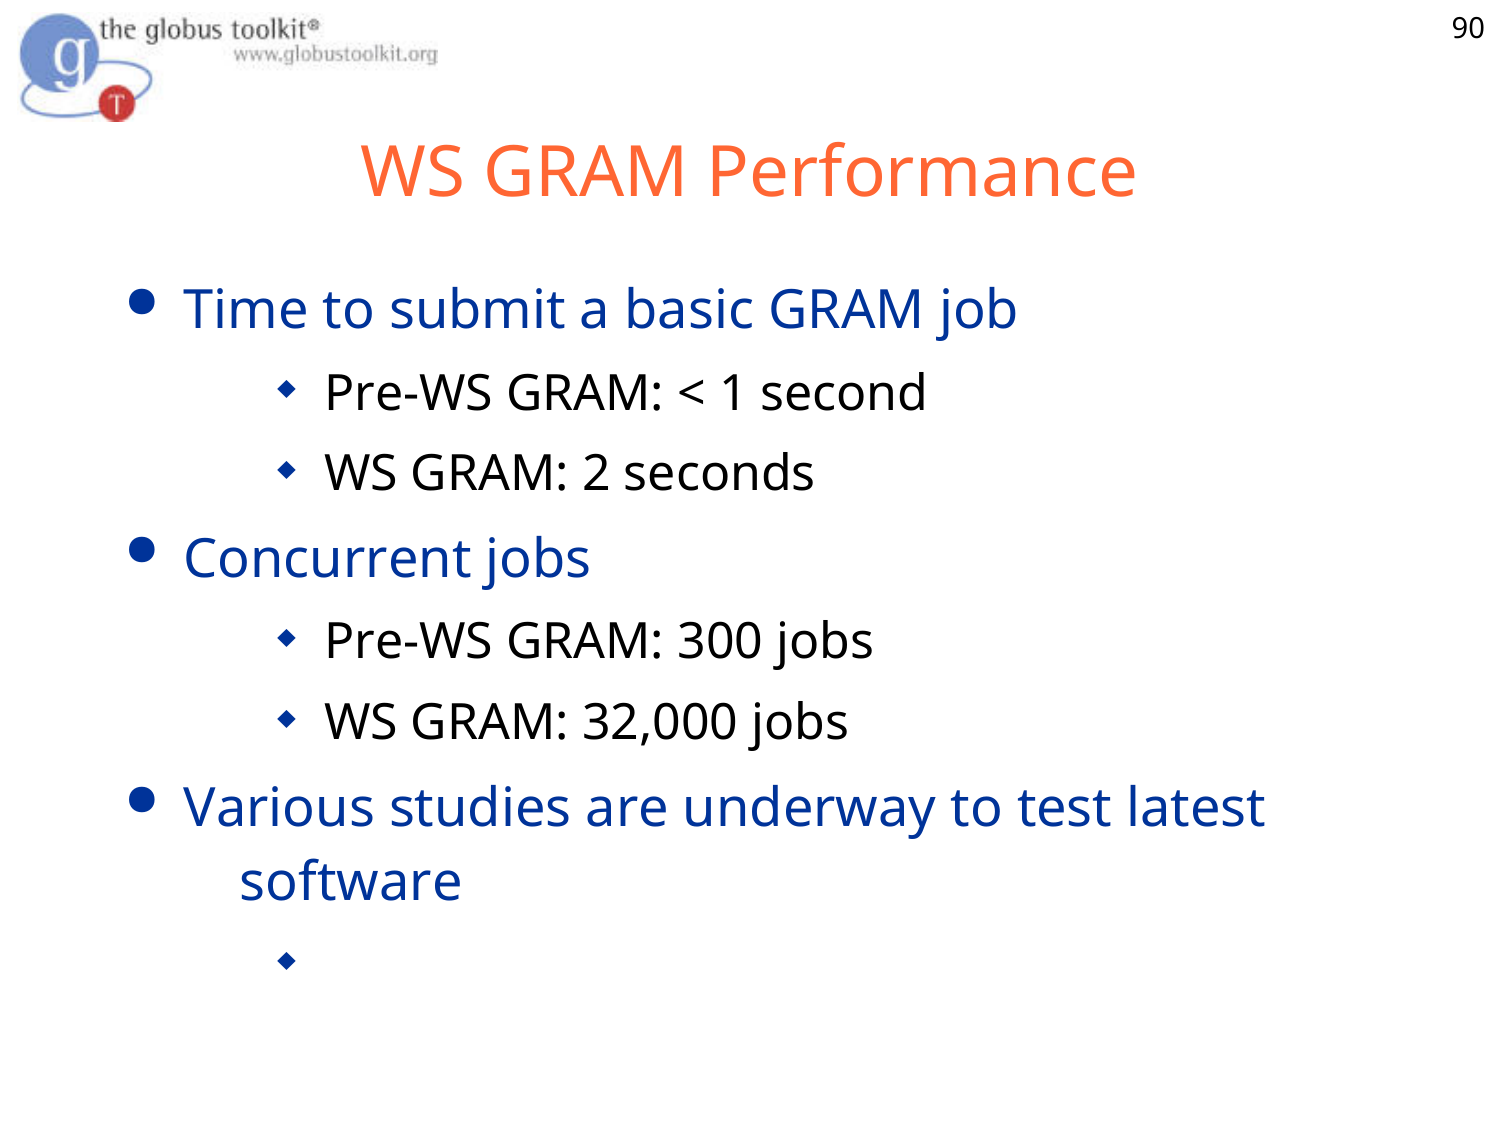

90
# WS GRAM Performance
Time to submit a basic GRAM job
Pre-WS GRAM: < 1 second
WS GRAM: 2 seconds
Concurrent jobs
Pre-WS GRAM: 300 jobs
WS GRAM: 32,000 jobs
Various studies are underway to test latest software